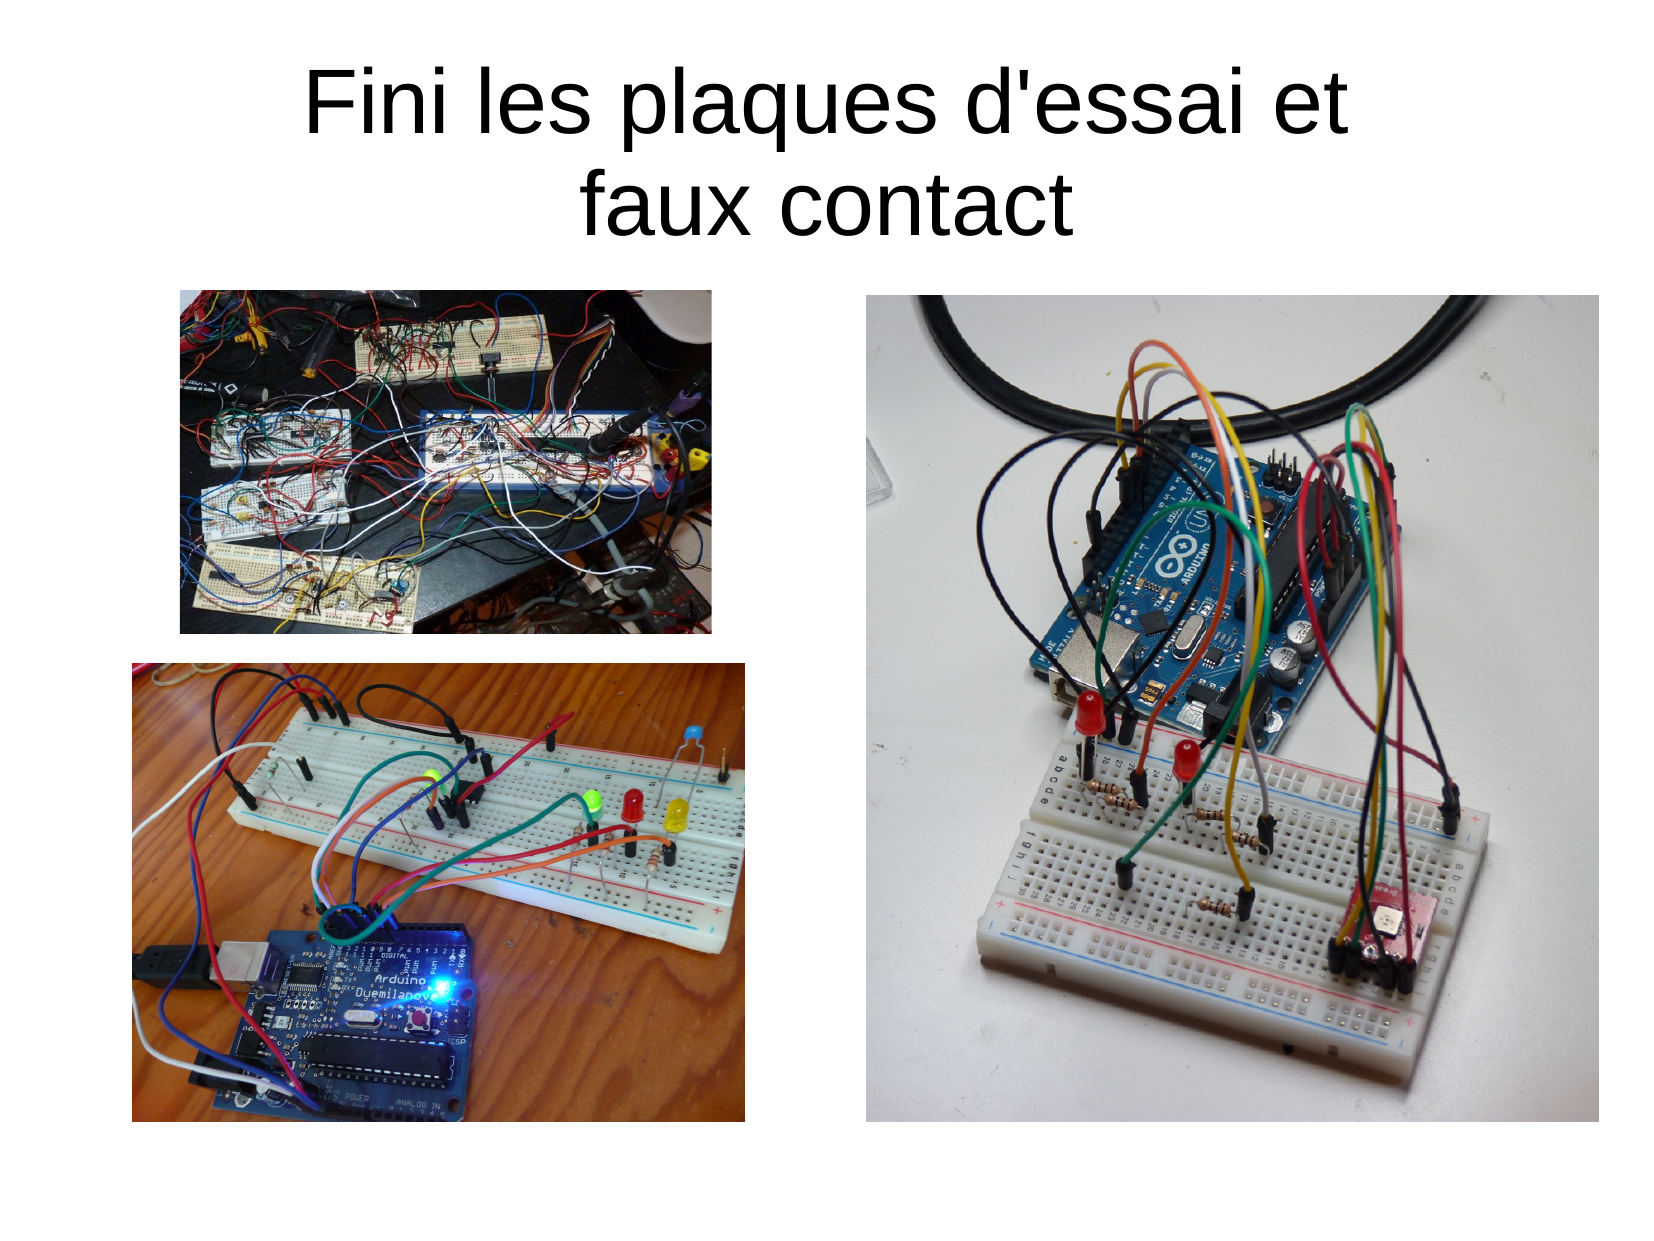

# Fini les plaques d'essai et faux contact